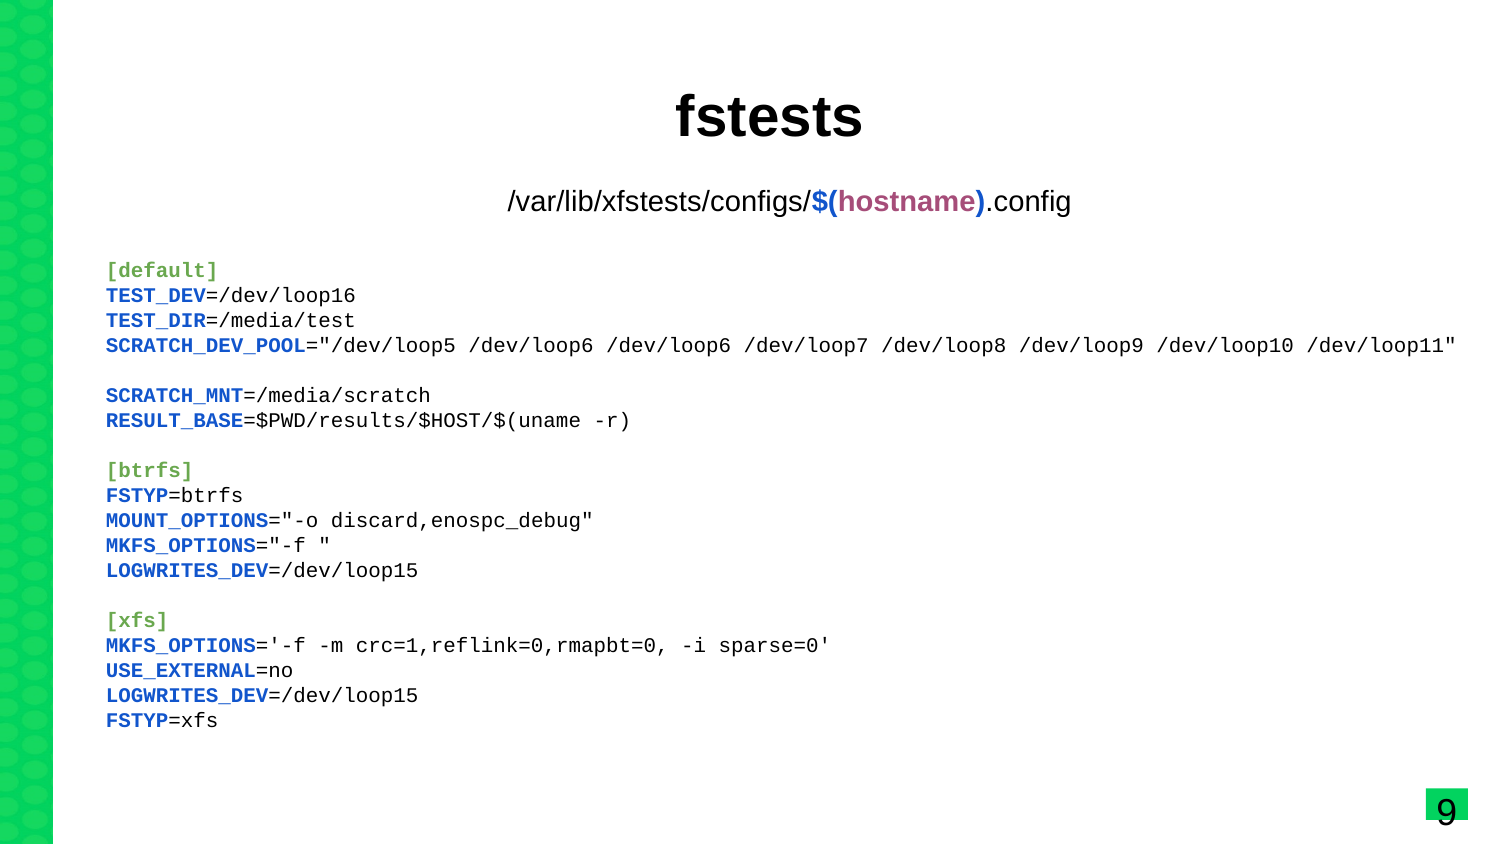

fstests
/var/lib/xfstests/configs/$(hostname).config
[default]
TEST_DEV=/dev/loop16
TEST_DIR=/media/test
SCRATCH_DEV_POOL="/dev/loop5 /dev/loop6 /dev/loop6 /dev/loop7 /dev/loop8 /dev/loop9 /dev/loop10 /dev/loop11"
SCRATCH_MNT=/media/scratch
RESULT_BASE=$PWD/results/$HOST/$(uname -r)
[btrfs]
FSTYP=btrfs
MOUNT_OPTIONS="-o discard,enospc_debug"
MKFS_OPTIONS="-f "
LOGWRITES_DEV=/dev/loop15
[xfs]
MKFS_OPTIONS='-f -m crc=1,reflink=0,rmapbt=0, -i sparse=0'
USE_EXTERNAL=no
LOGWRITES_DEV=/dev/loop15
FSTYP=xfs